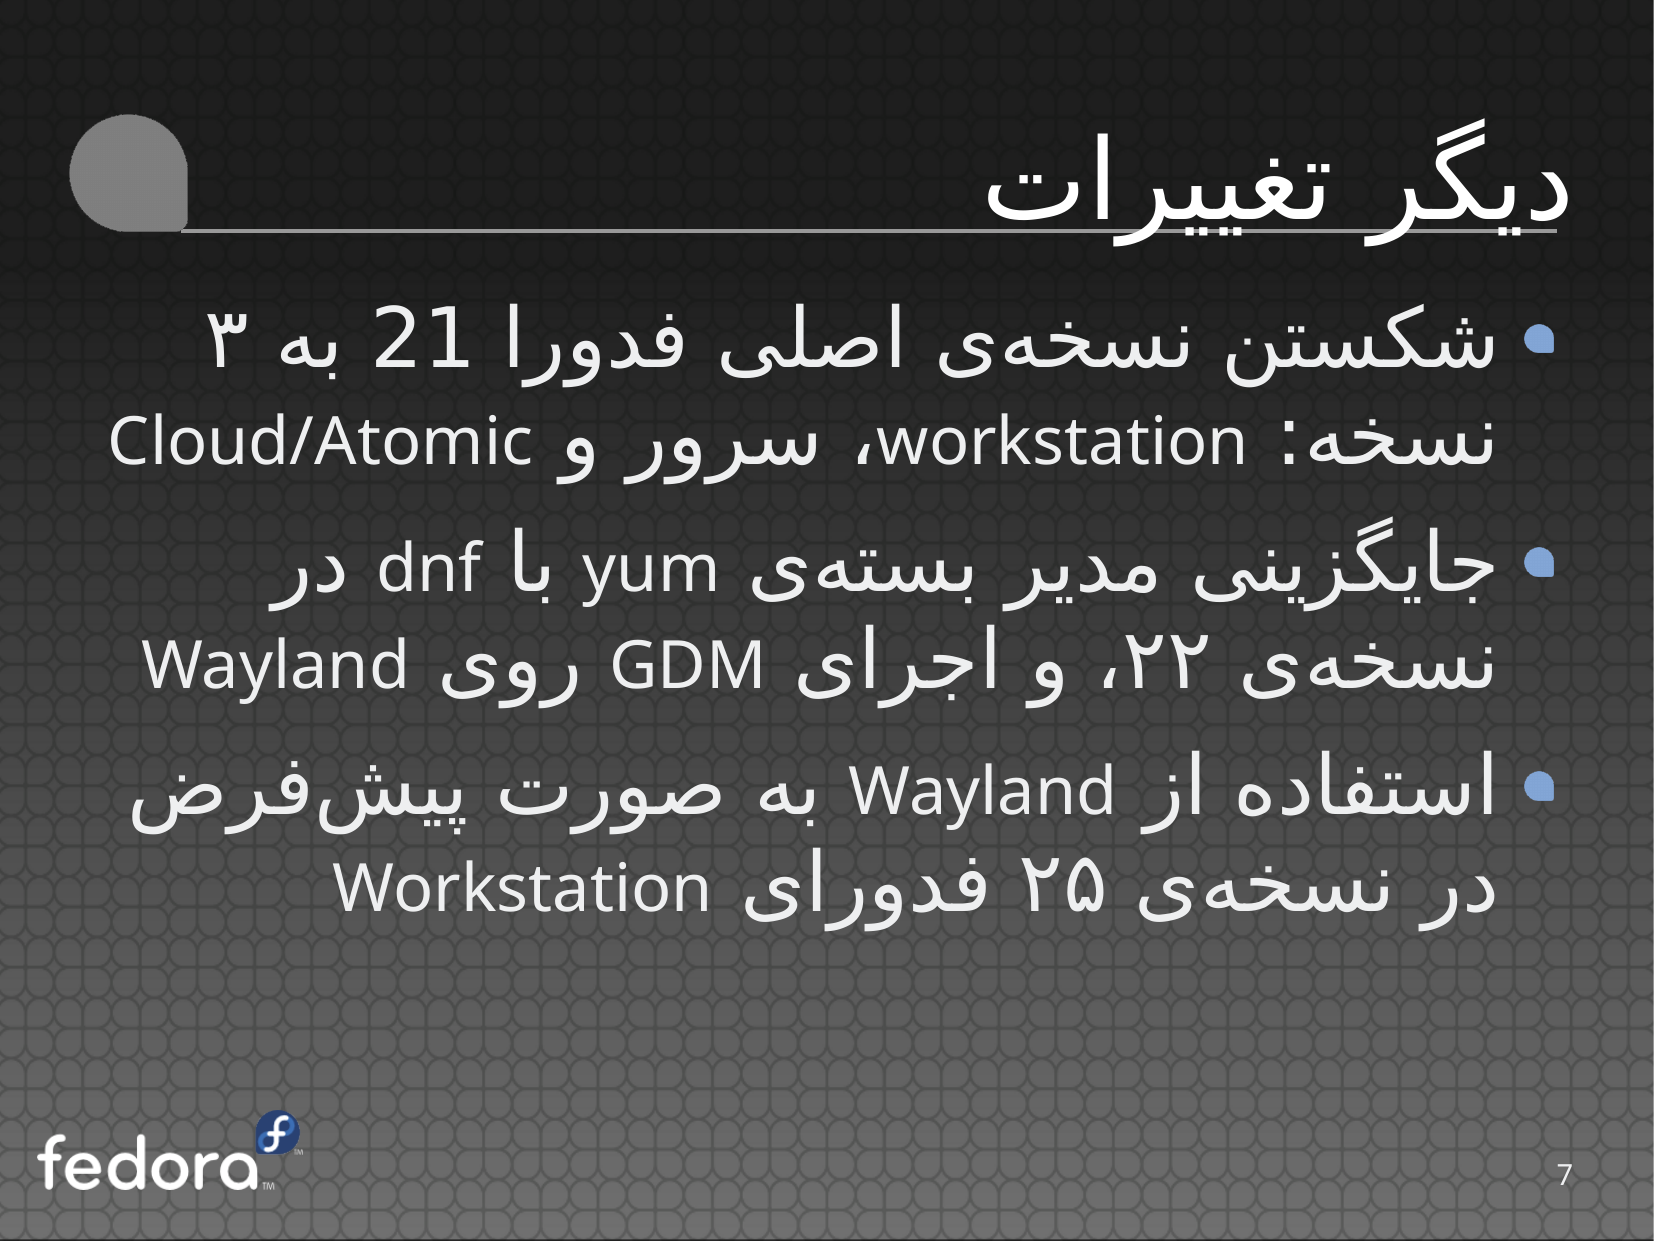

# دیگر تغییرات
شکستن نسخه‌ی اصلی فدورا 21 به ۳ نسخه: workstation، سرور و Cloud/Atomic
جایگزینی مدیر بسته‌ی yum با dnf در نسخه‌ی ۲۲، و اجرای GDM روی Wayland
استفاده از Wayland به صورت پیش‌فرض در نسخه‌ی ۲۵ فدورای Workstation